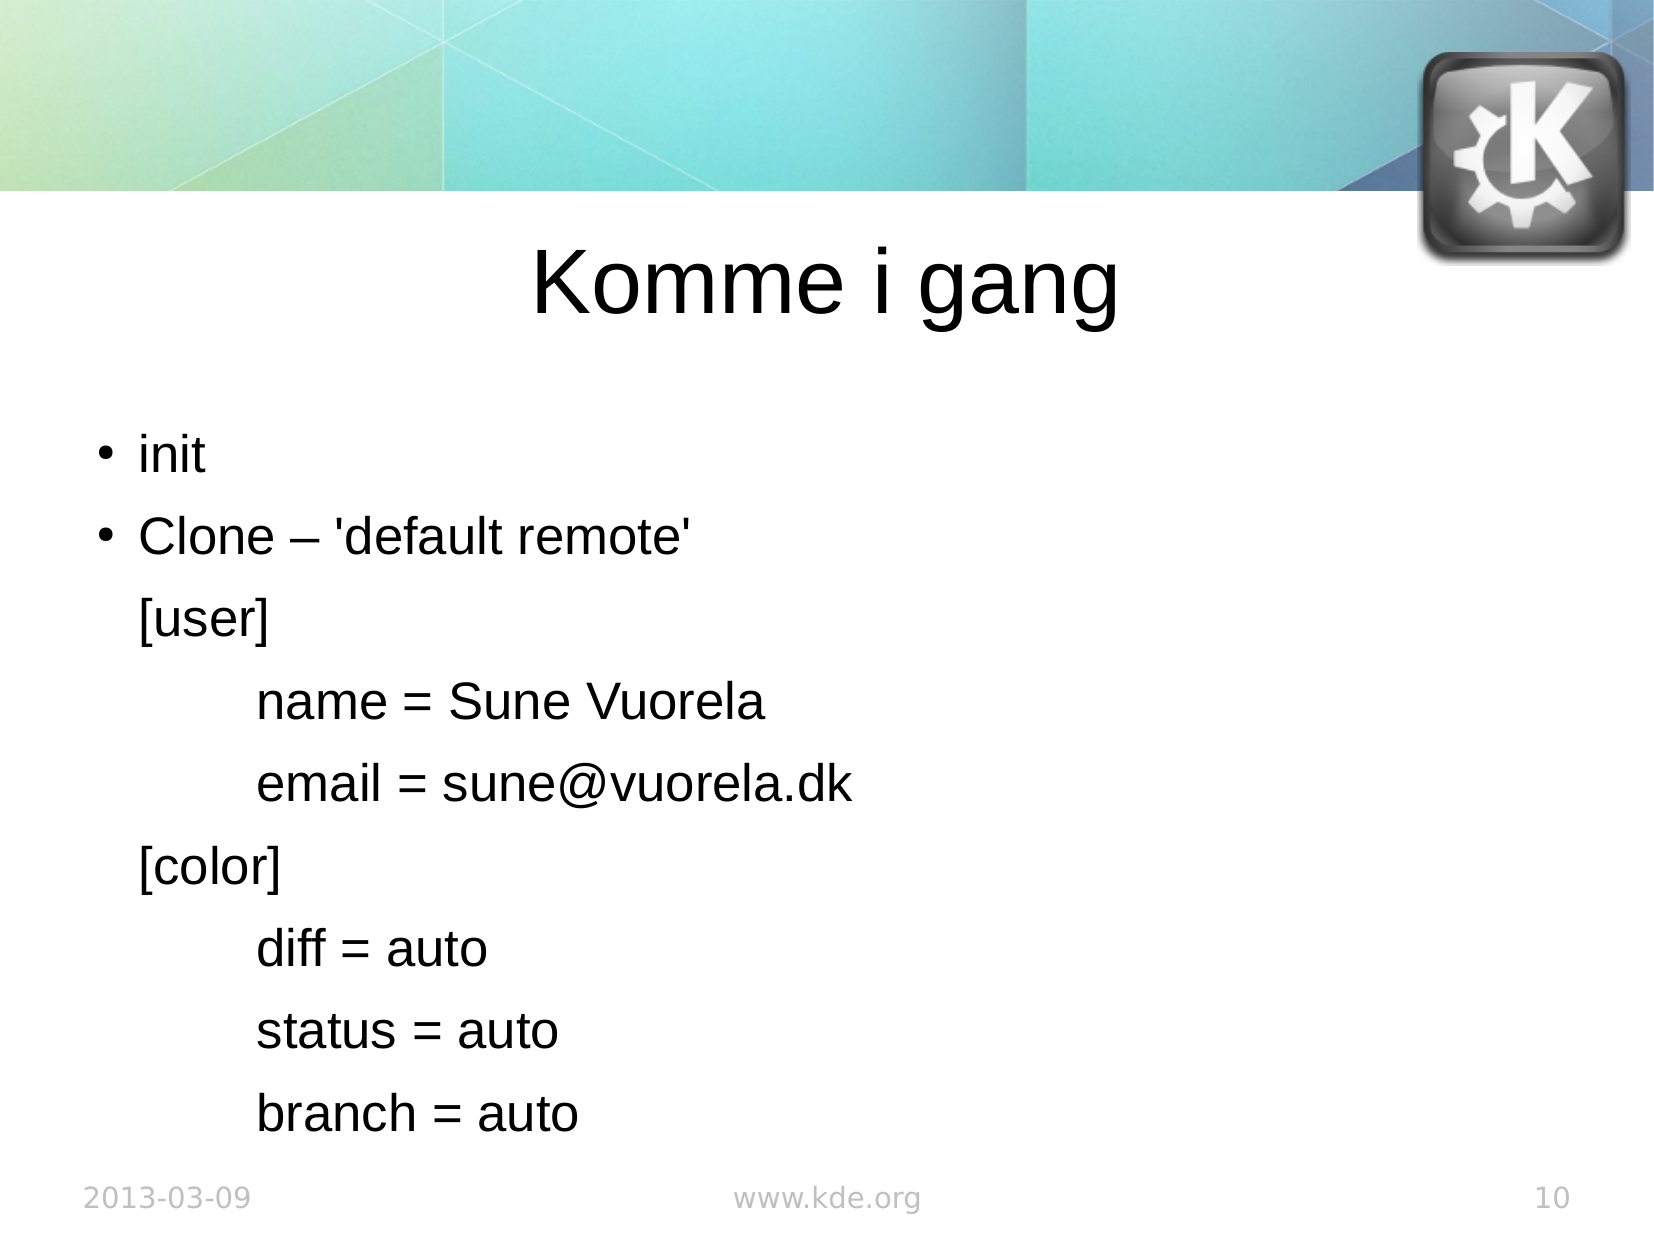

# Komme i gang
init
Clone – 'default remote'
[user]
 name = Sune Vuorela
 email = sune@vuorela.dk
[color]
 diff = auto
 status = auto
 branch = auto
2013-03-09
www.kde.org
10